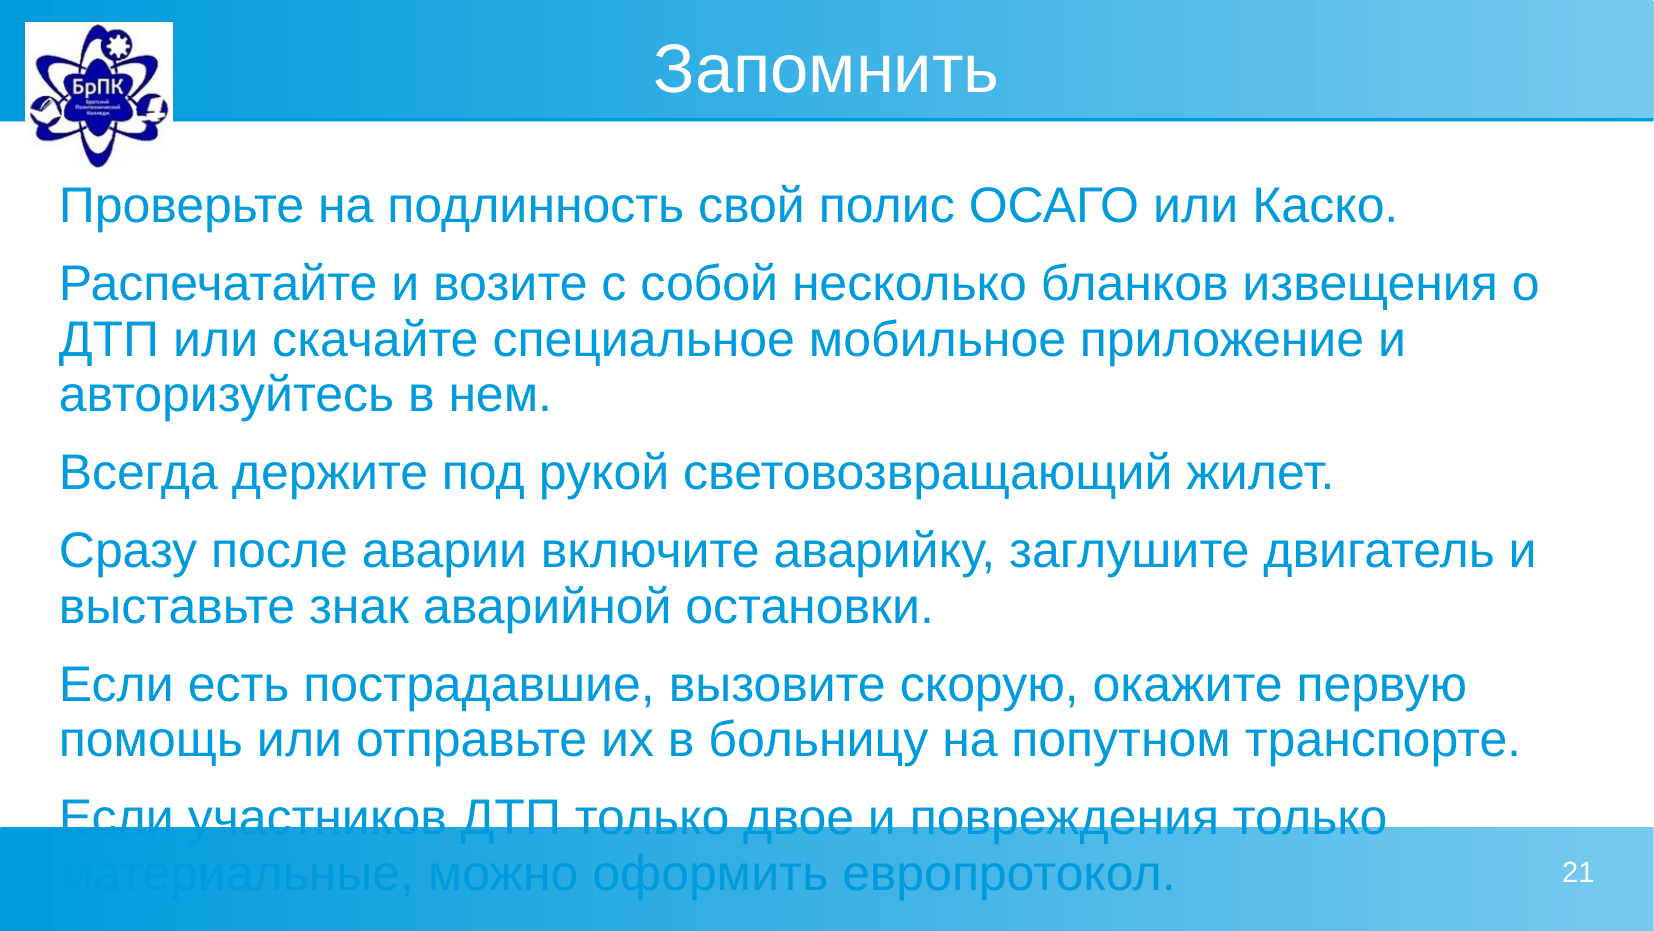

# Запомнить
Проверьте на подлинность свой полис ОСАГО или Каско.
Распечатайте и возите с собой несколько бланков извещения о ДТП или скачайте специальное мобильное приложение и авторизуйтесь в нем.
Всегда держите под рукой световозвращающий жилет.
Сразу после аварии включите аварийку, заглушите двигатель и выставьте знак аварийной остановки.
Если есть пострадавшие, вызовите скорую, окажите первую помощь или отправьте их в больницу на попутном транспорте.
Если участников ДТП только двое и повреждения только материальные, можно оформить европротокол.
21